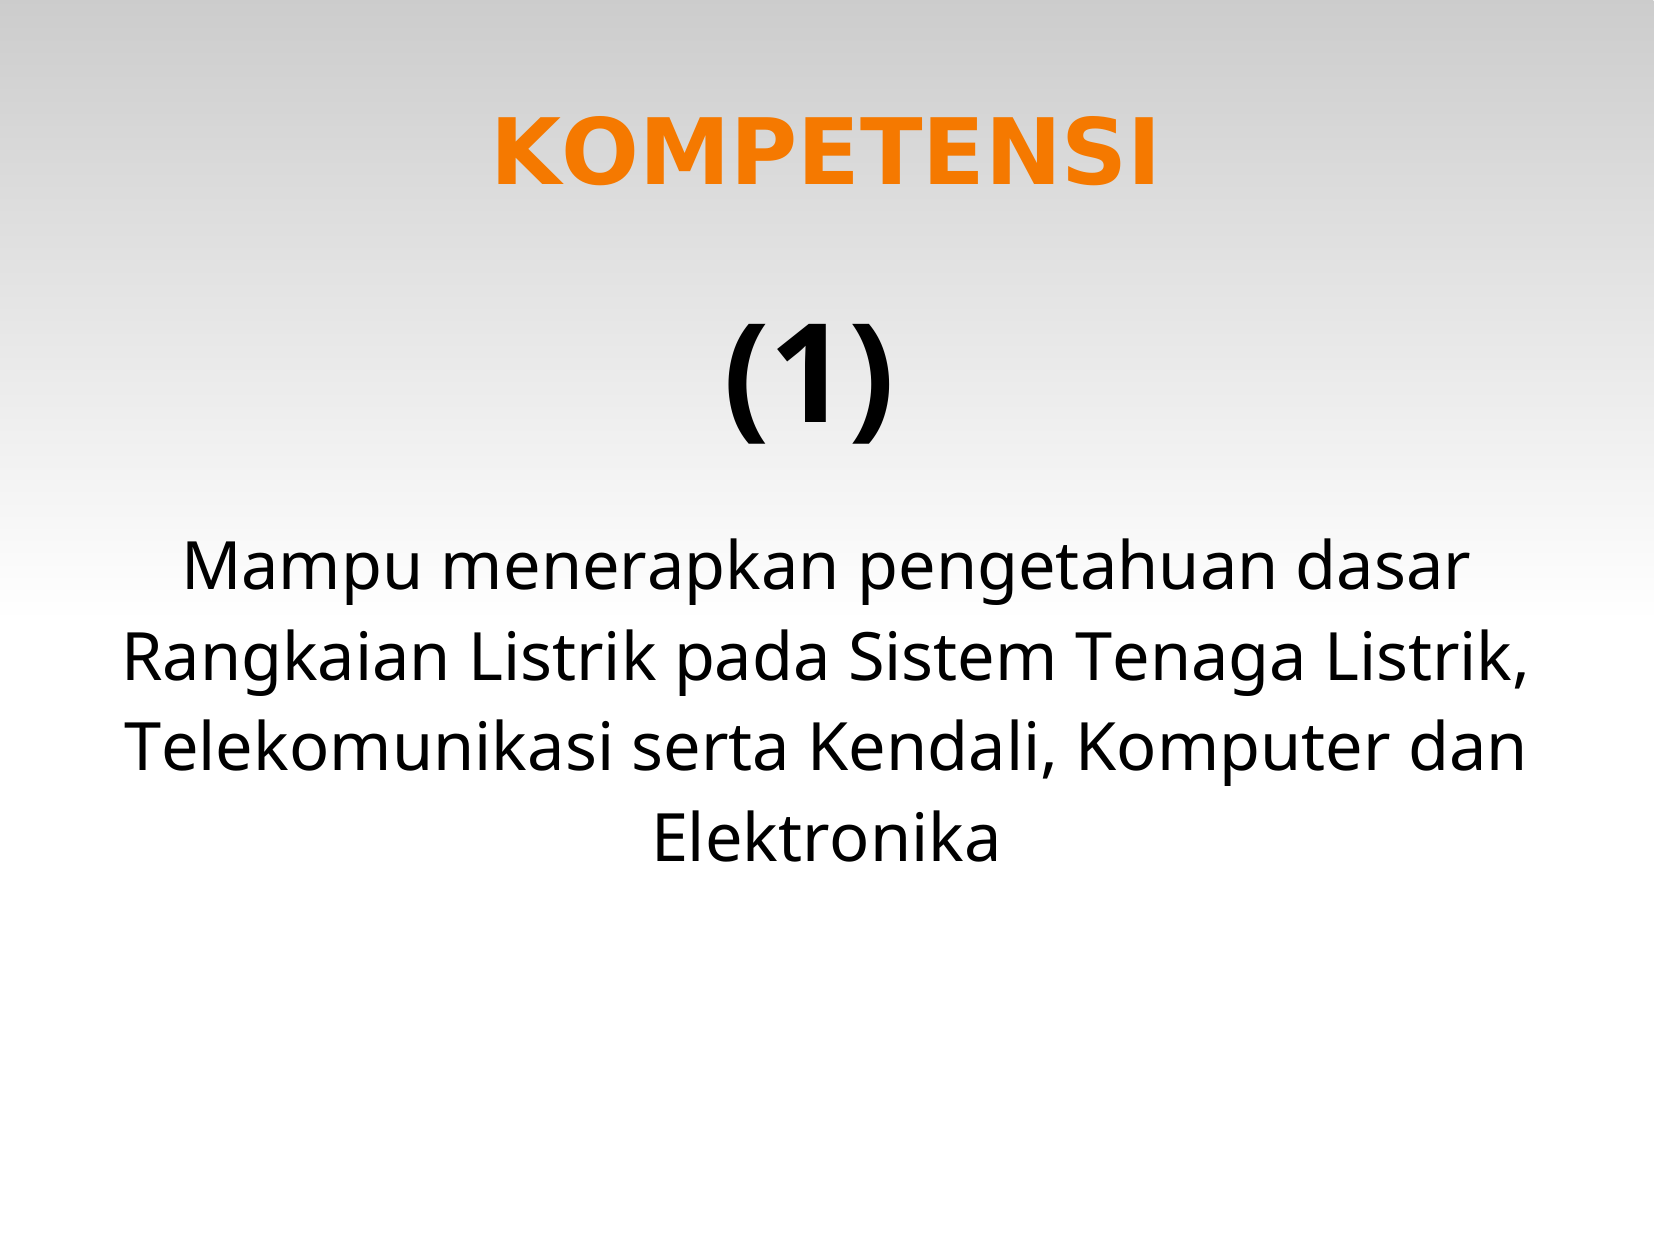

# KOMPETENSI
(1)
Mampu menerapkan pengetahuan dasar Rangkaian Listrik pada Sistem Tenaga Listrik, Telekomunikasi serta Kendali, Komputer dan Elektronika